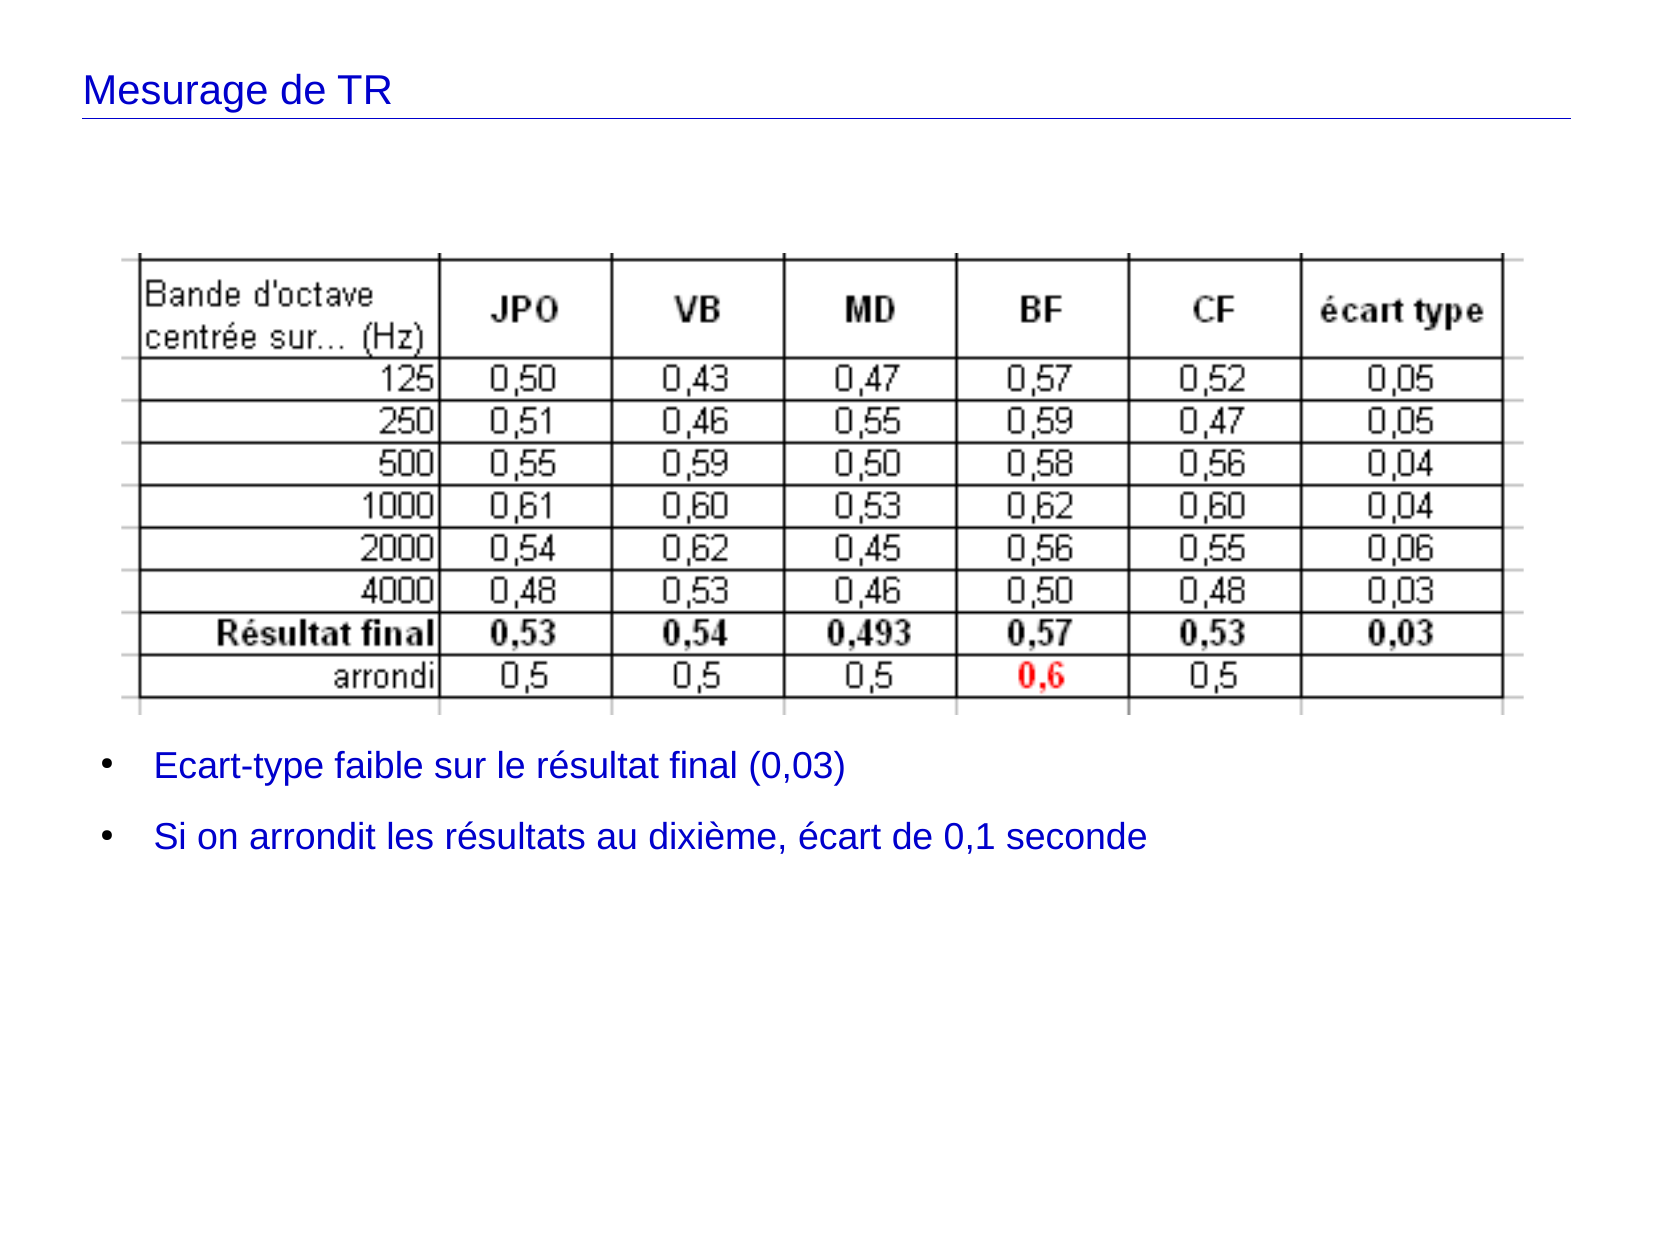

# Mesurage de TR
Ecart-type faible sur le résultat final (0,03)
Si on arrondit les résultats au dixième, écart de 0,1 seconde